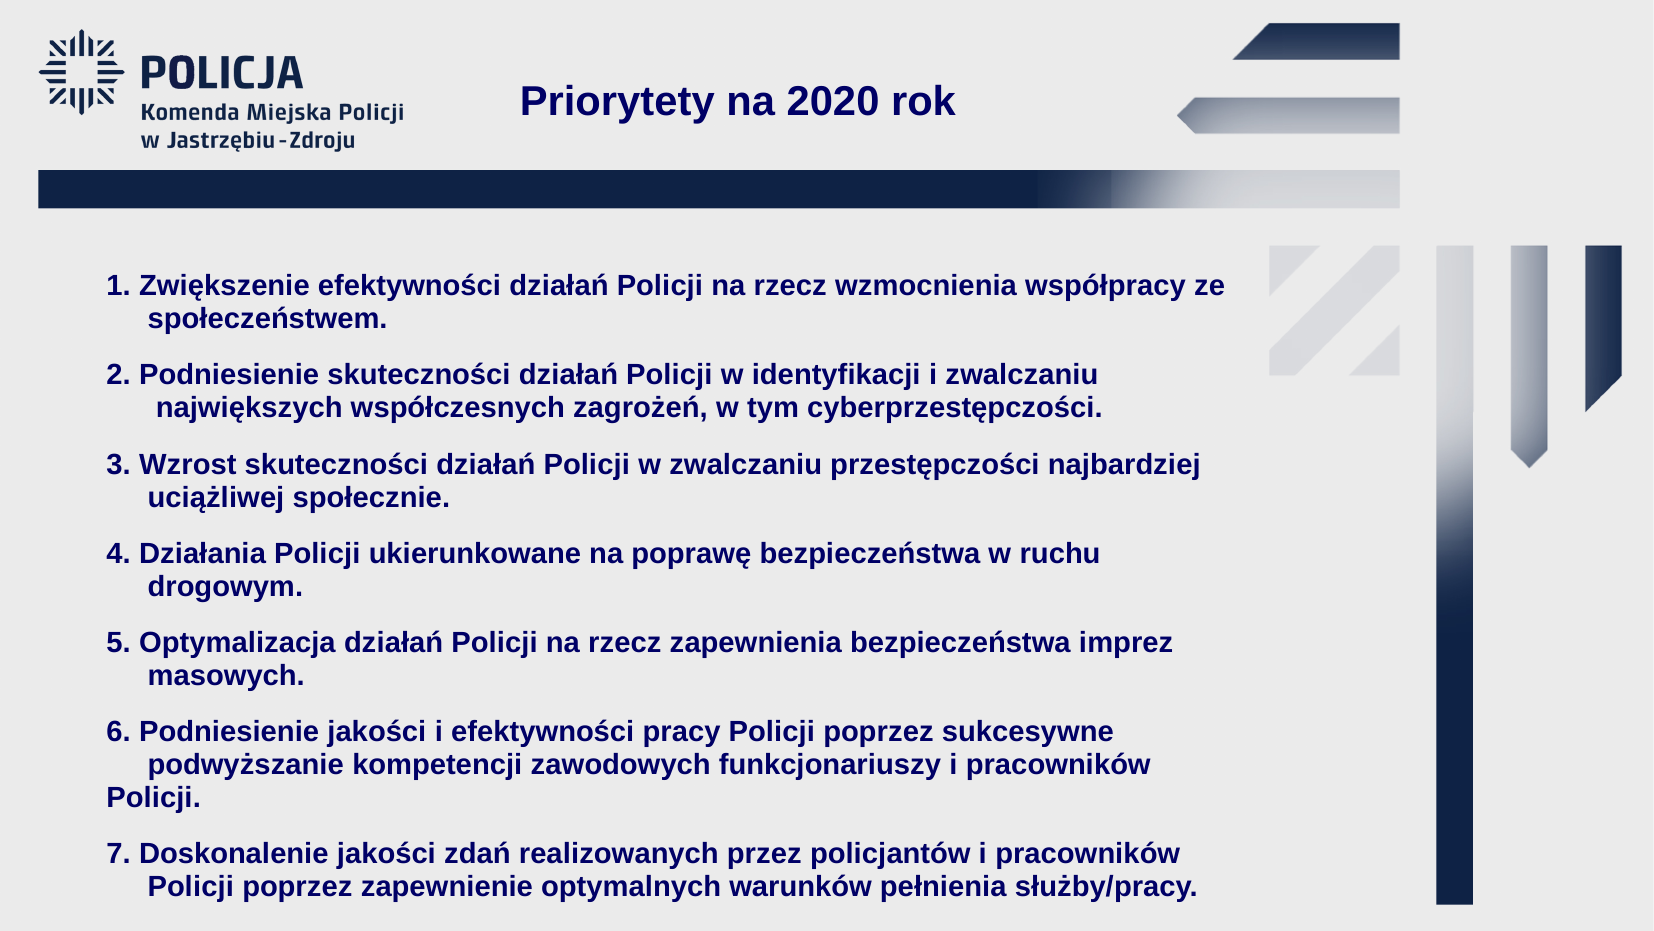

Priorytety na 2020 rok
# 1. Zwiększenie efektywności działań Policji na rzecz wzmocnienia współpracy ze społeczeństwem.
2. Podniesienie skuteczności działań Policji w identyfikacji i zwalczaniu największych współczesnych zagrożeń, w tym cyberprzestępczości.
3. Wzrost skuteczności działań Policji w zwalczaniu przestępczości najbardziej uciążliwej społecznie.
4. Działania Policji ukierunkowane na poprawę bezpieczeństwa w ruchu drogowym.
5. Optymalizacja działań Policji na rzecz zapewnienia bezpieczeństwa imprez masowych.
6. Podniesienie jakości i efektywności pracy Policji poprzez sukcesywne podwyższanie kompetencji zawodowych funkcjonariuszy i pracowników Policji.
7. Doskonalenie jakości zdań realizowanych przez policjantów i pracowników Policji poprzez zapewnienie optymalnych warunków pełnienia służby/pracy.